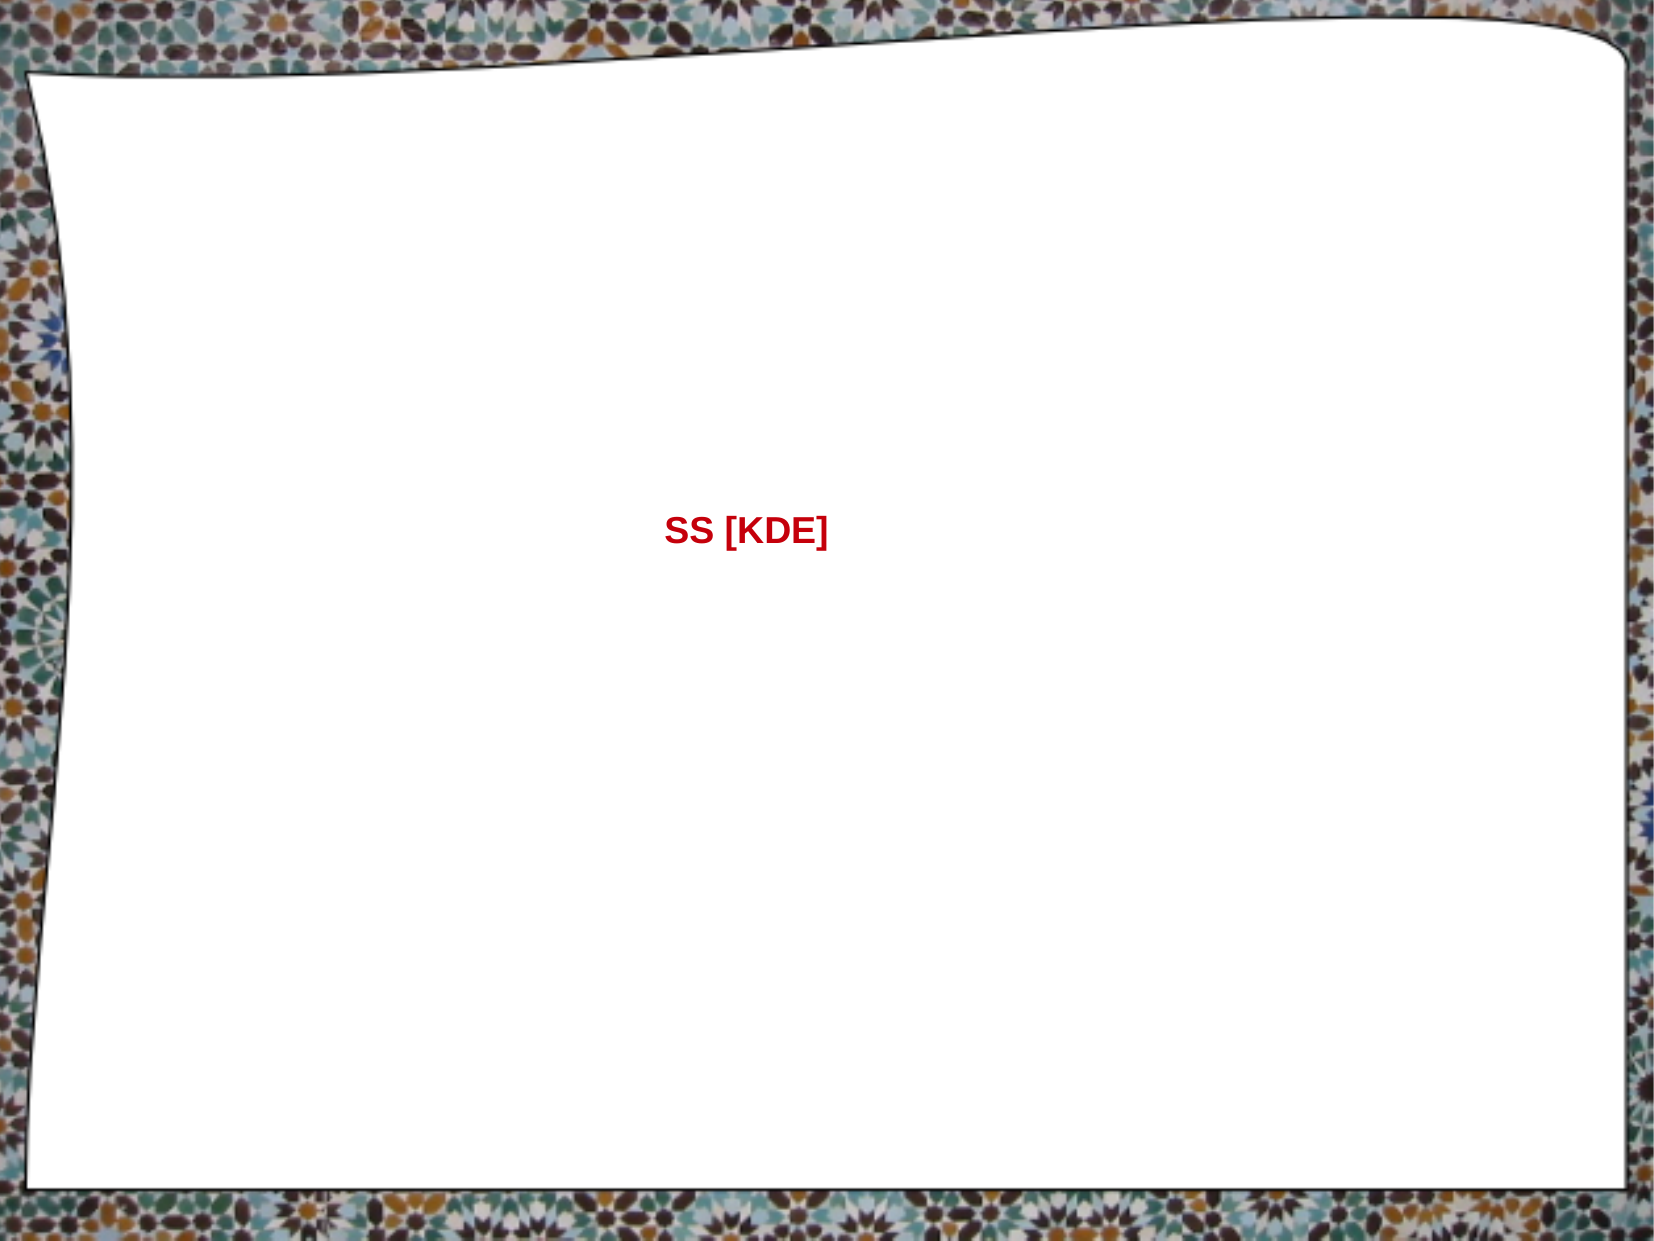

SS [KDE]
Linux : Le quoi, le pourquoi et le comment (Nibrass/Oujda)